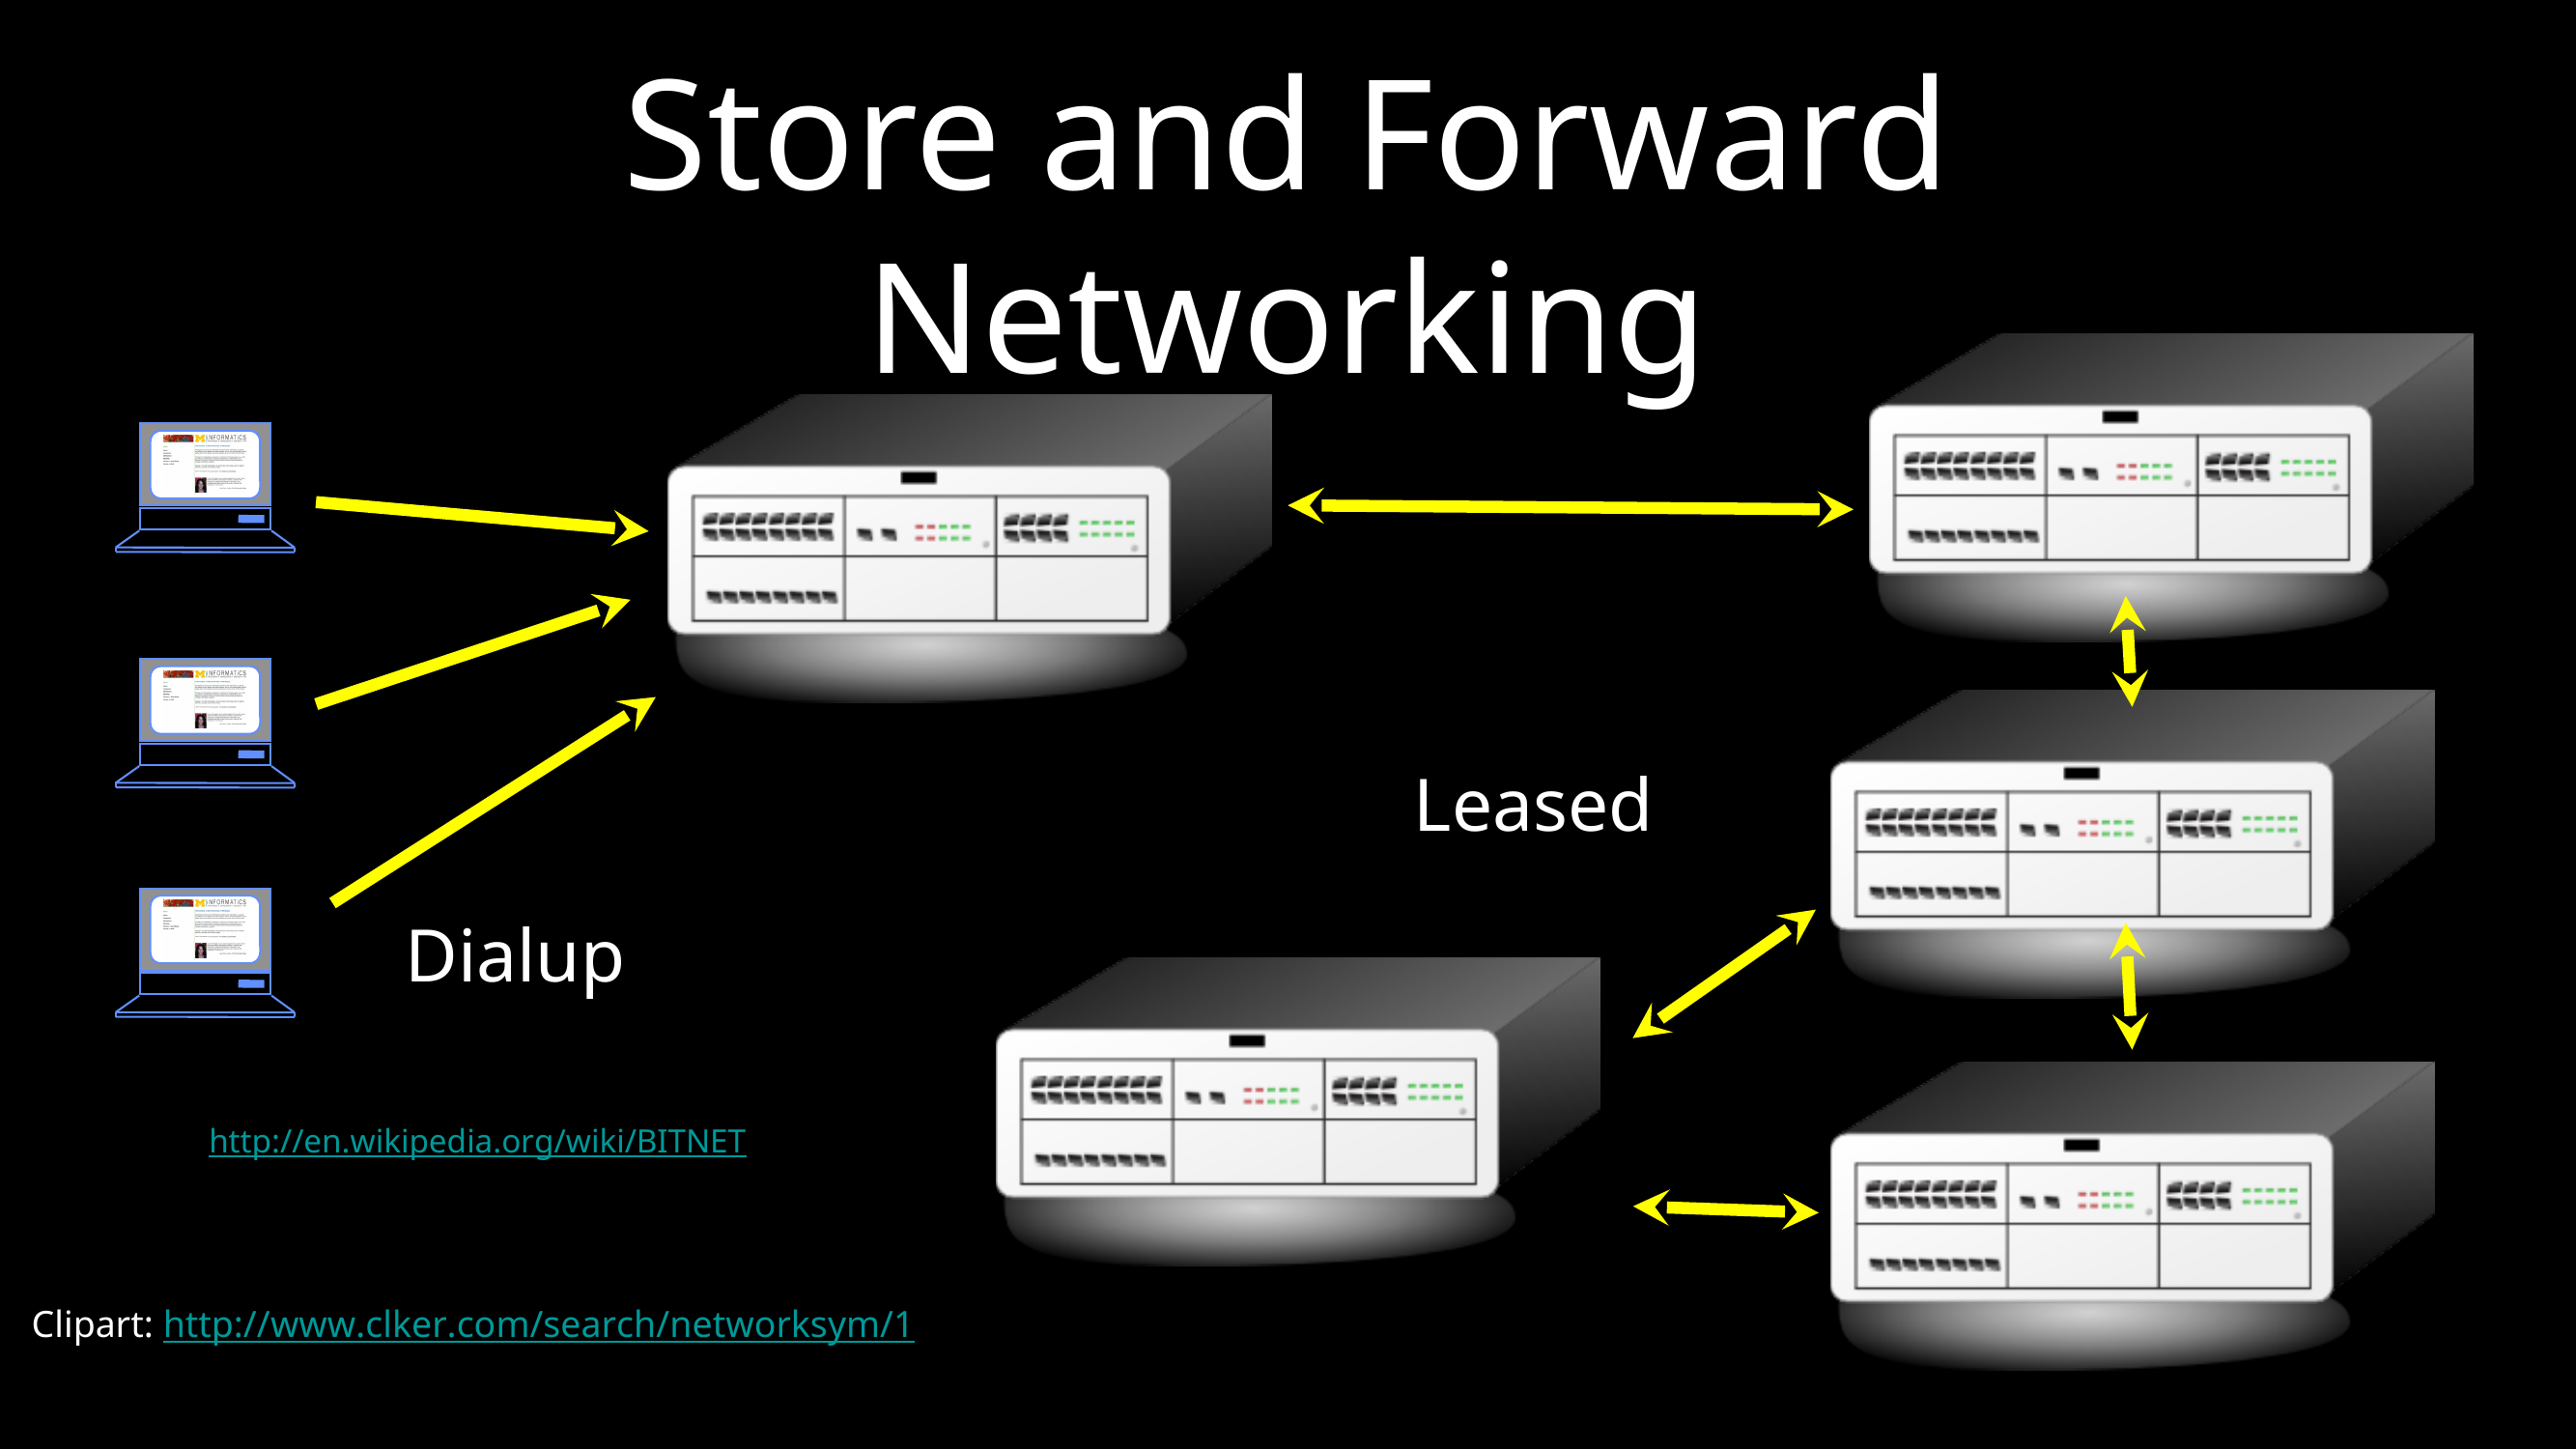

# Store and Forward Networking
Leased
Dialup
 http://en.wikipedia.org/wiki/BITNET
Clipart: http://www.clker.com/search/networksym/1